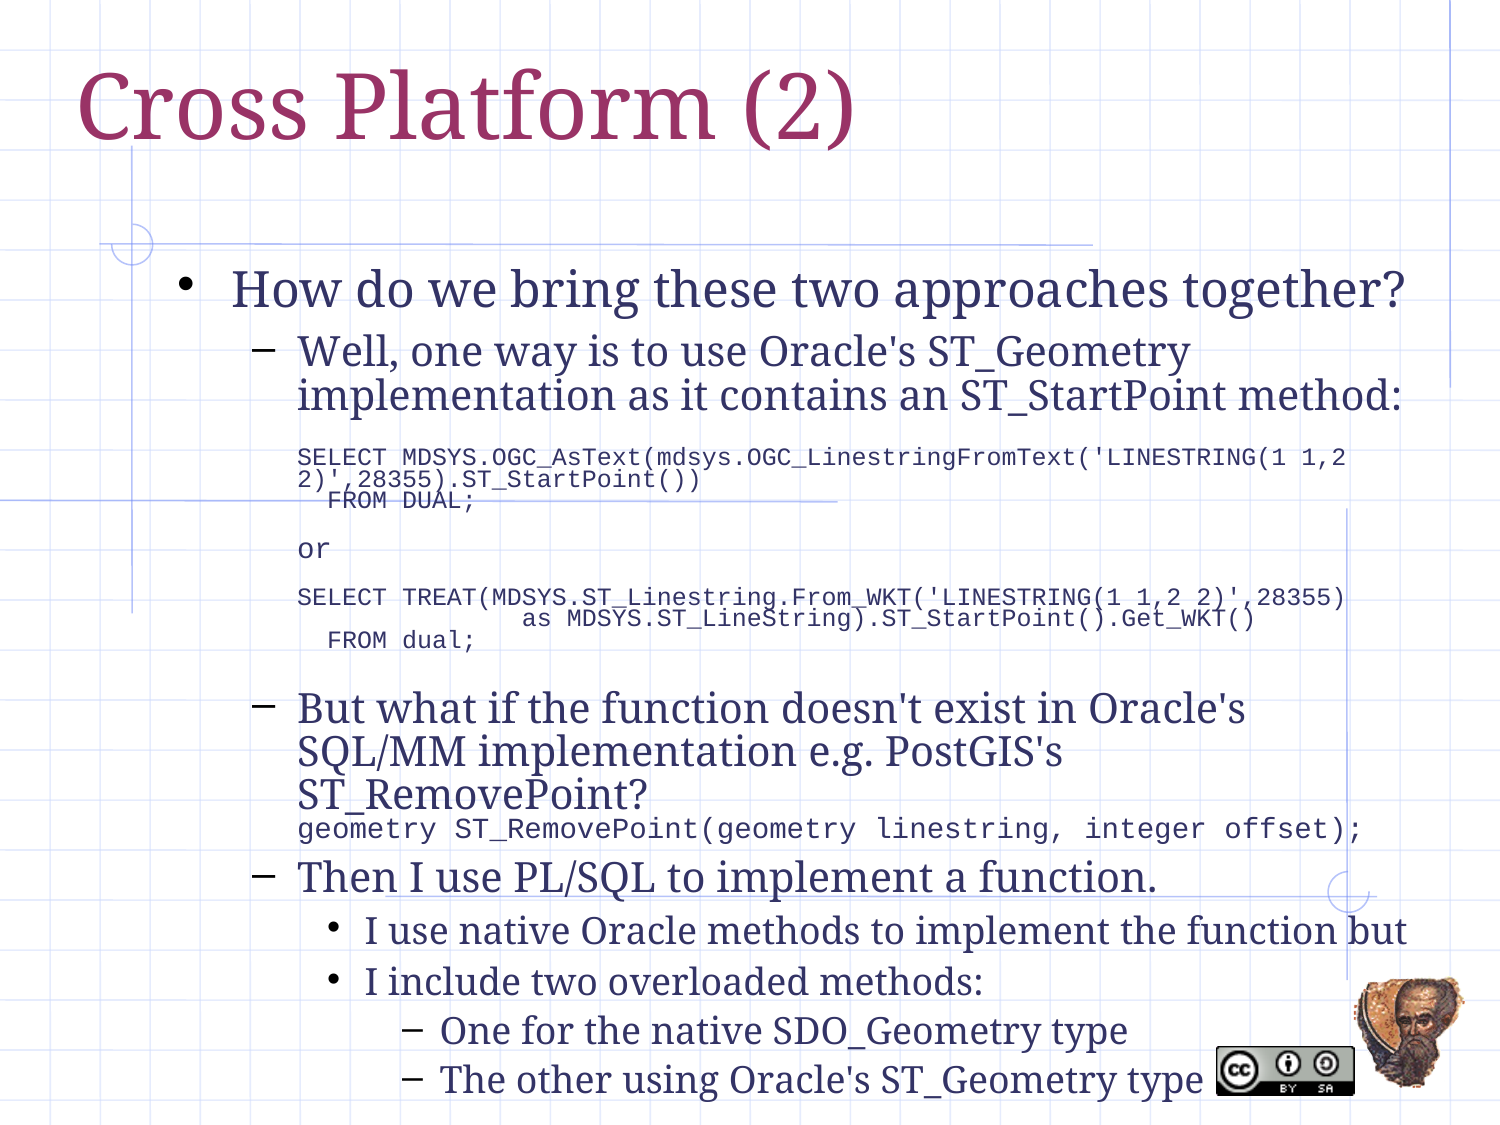

# Cross Platform (2)
How do we bring these two approaches together?
Well, one way is to use Oracle's ST_Geometry implementation as it contains an ST_StartPoint method:
SELECT MDSYS.OGC_AsText(mdsys.OGC_LinestringFromText('LINESTRING(1 1,2 2)',28355).ST_StartPoint())
 FROM DUAL;
or
SELECT TREAT(MDSYS.ST_Linestring.From_WKT('LINESTRING(1 1,2 2)',28355)
 as MDSYS.ST_LineString).ST_StartPoint().Get_WKT()
 FROM dual;
But what if the function doesn't exist in Oracle's SQL/MM implementation e.g. PostGIS's ST_RemovePoint?
geometry ST_RemovePoint(geometry linestring, integer offset);
Then I use PL/SQL to implement a function.
I use native Oracle methods to implement the function but
I include two overloaded methods:
One for the native SDO_Geometry type
The other using Oracle's ST_Geometry type